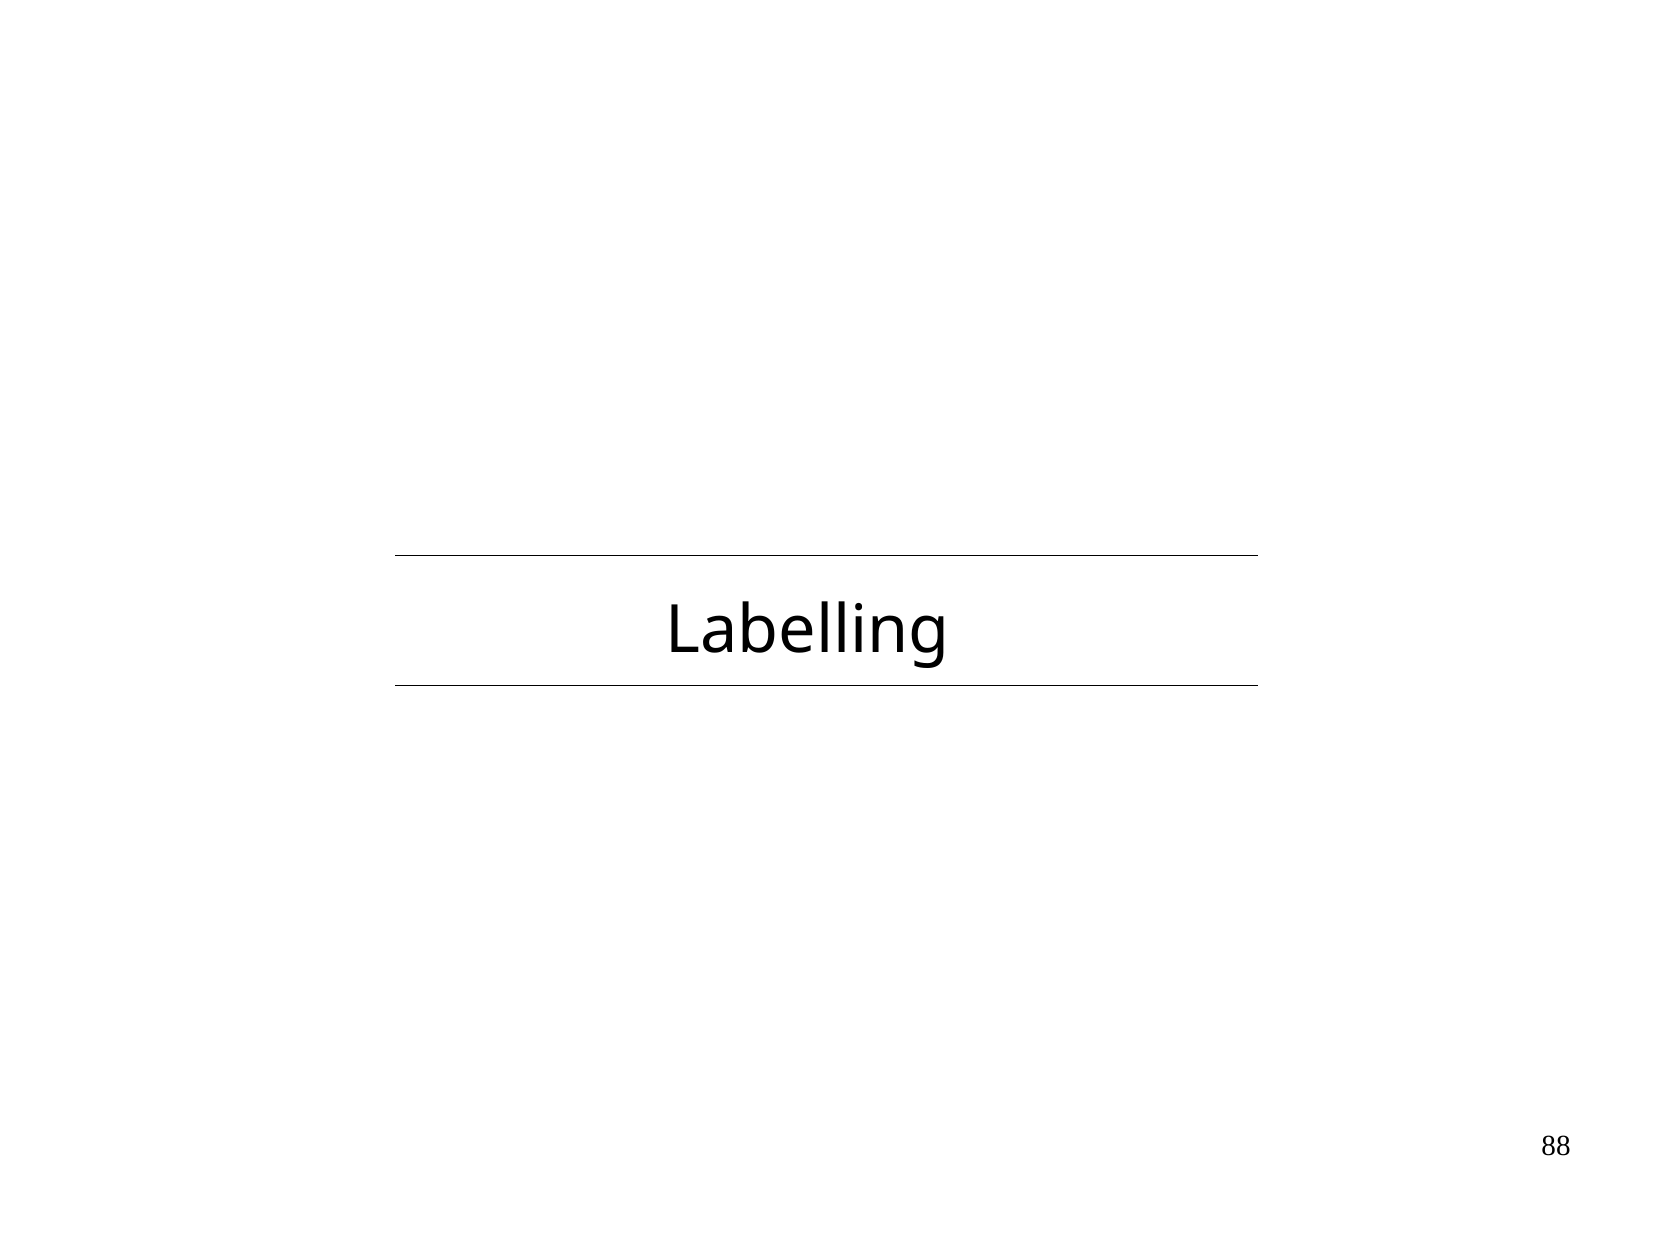

Now for the last part we'll see labeling.
Labeling has two components:
the choice of what variable to label and
the choice what value to give it.
I'll briefly talk about the choice of the value, I don't choose the choice ofvariable, because we use Colibri and it has its own special ways
Labelling
88